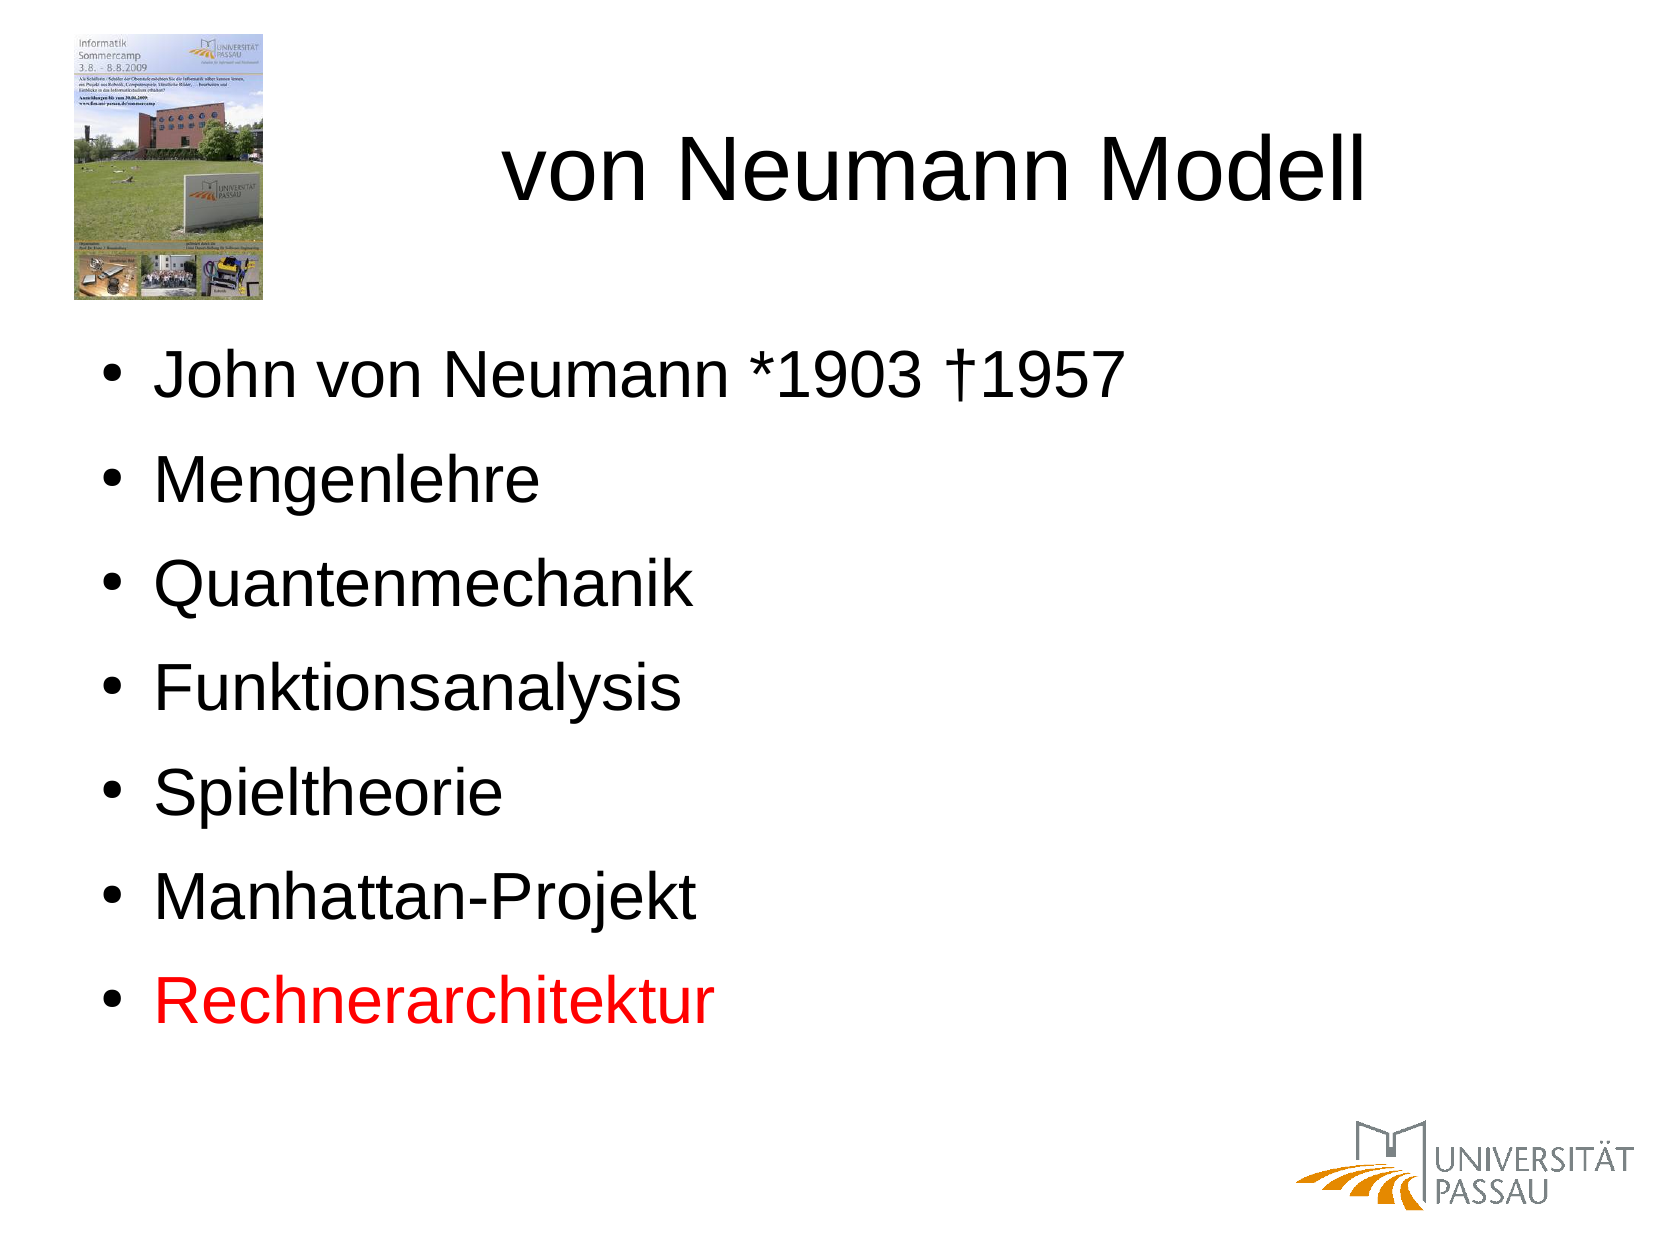

# von Neumann Modell
John von Neumann *1903 †1957
Mengenlehre
Quantenmechanik
Funktionsanalysis
Spieltheorie
Manhattan-Projekt
Rechnerarchitektur